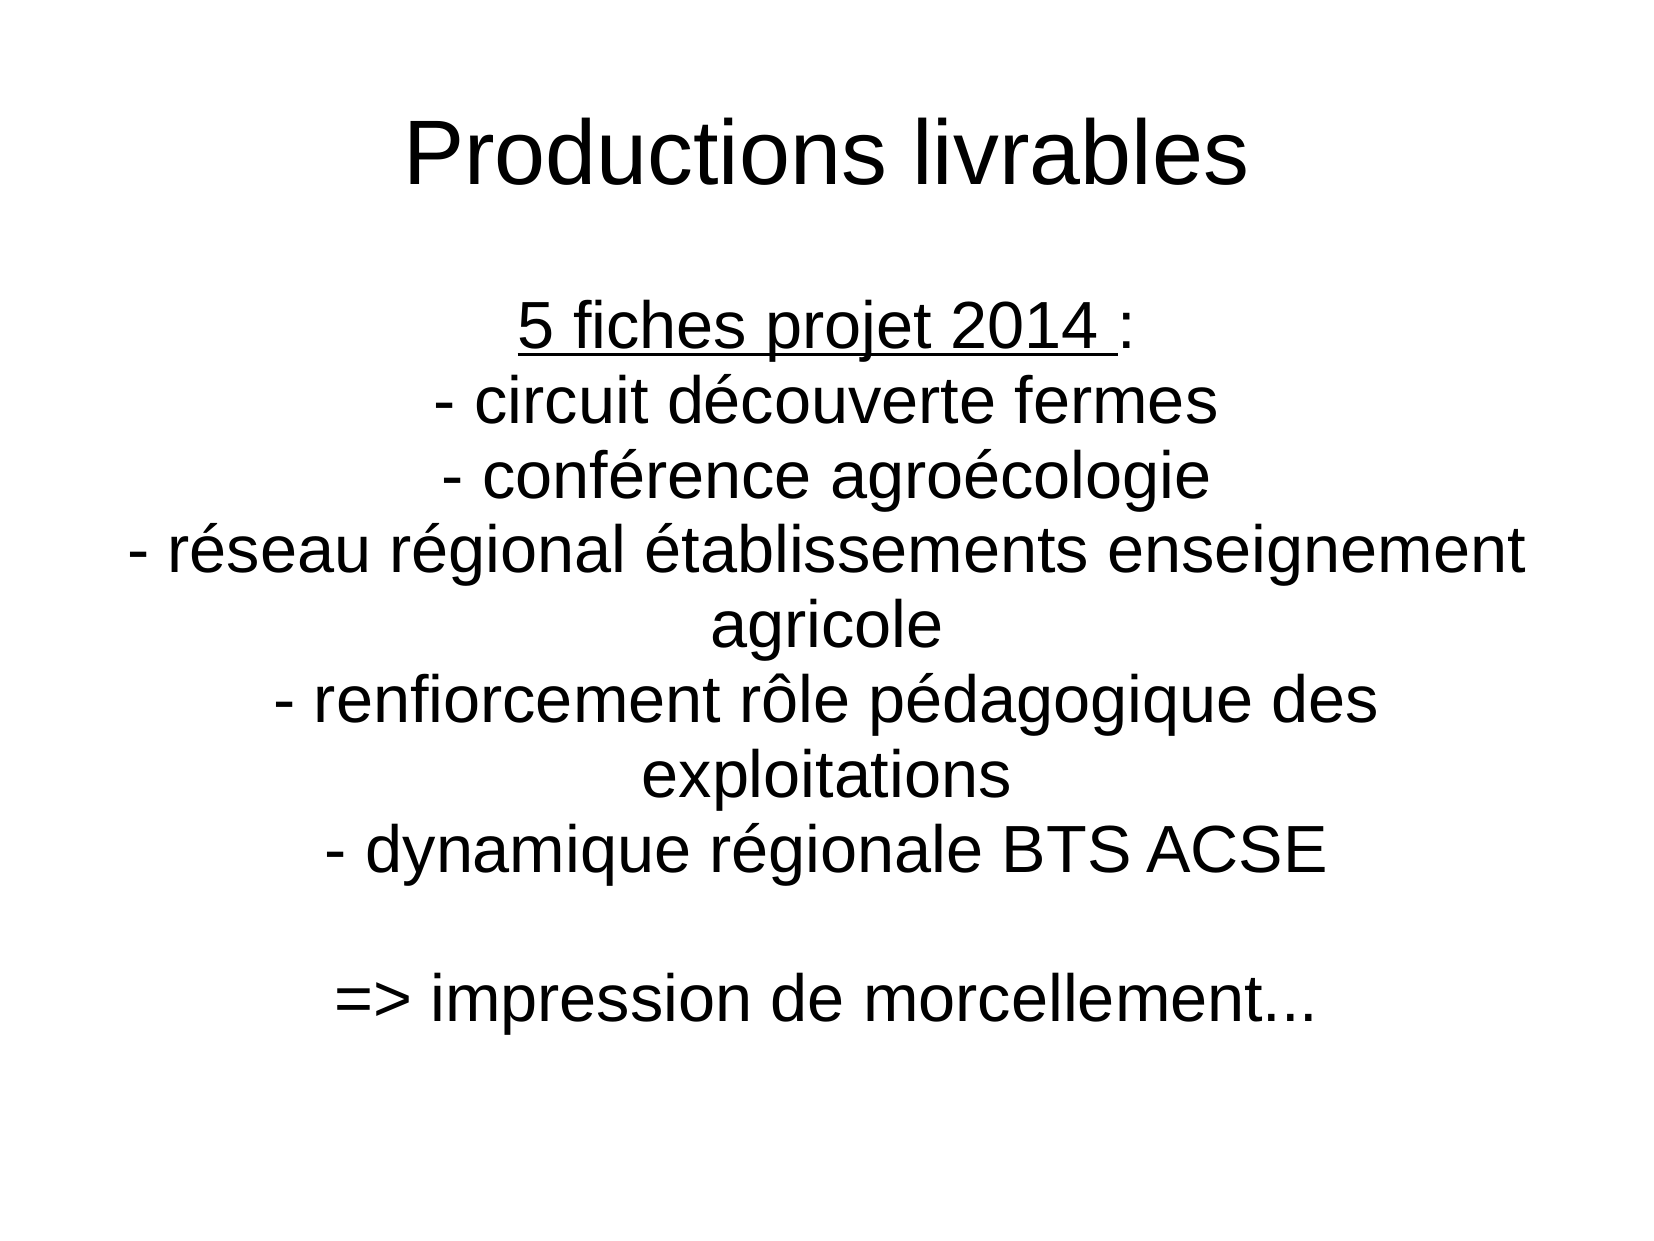

# Productions livrables
5 fiches projet 2014 :
- circuit découverte fermes
- conférence agroécologie
- réseau régional établissements enseignement agricole
- renfiorcement rôle pédagogique des exploitations
- dynamique régionale BTS ACSE
=> impression de morcellement...